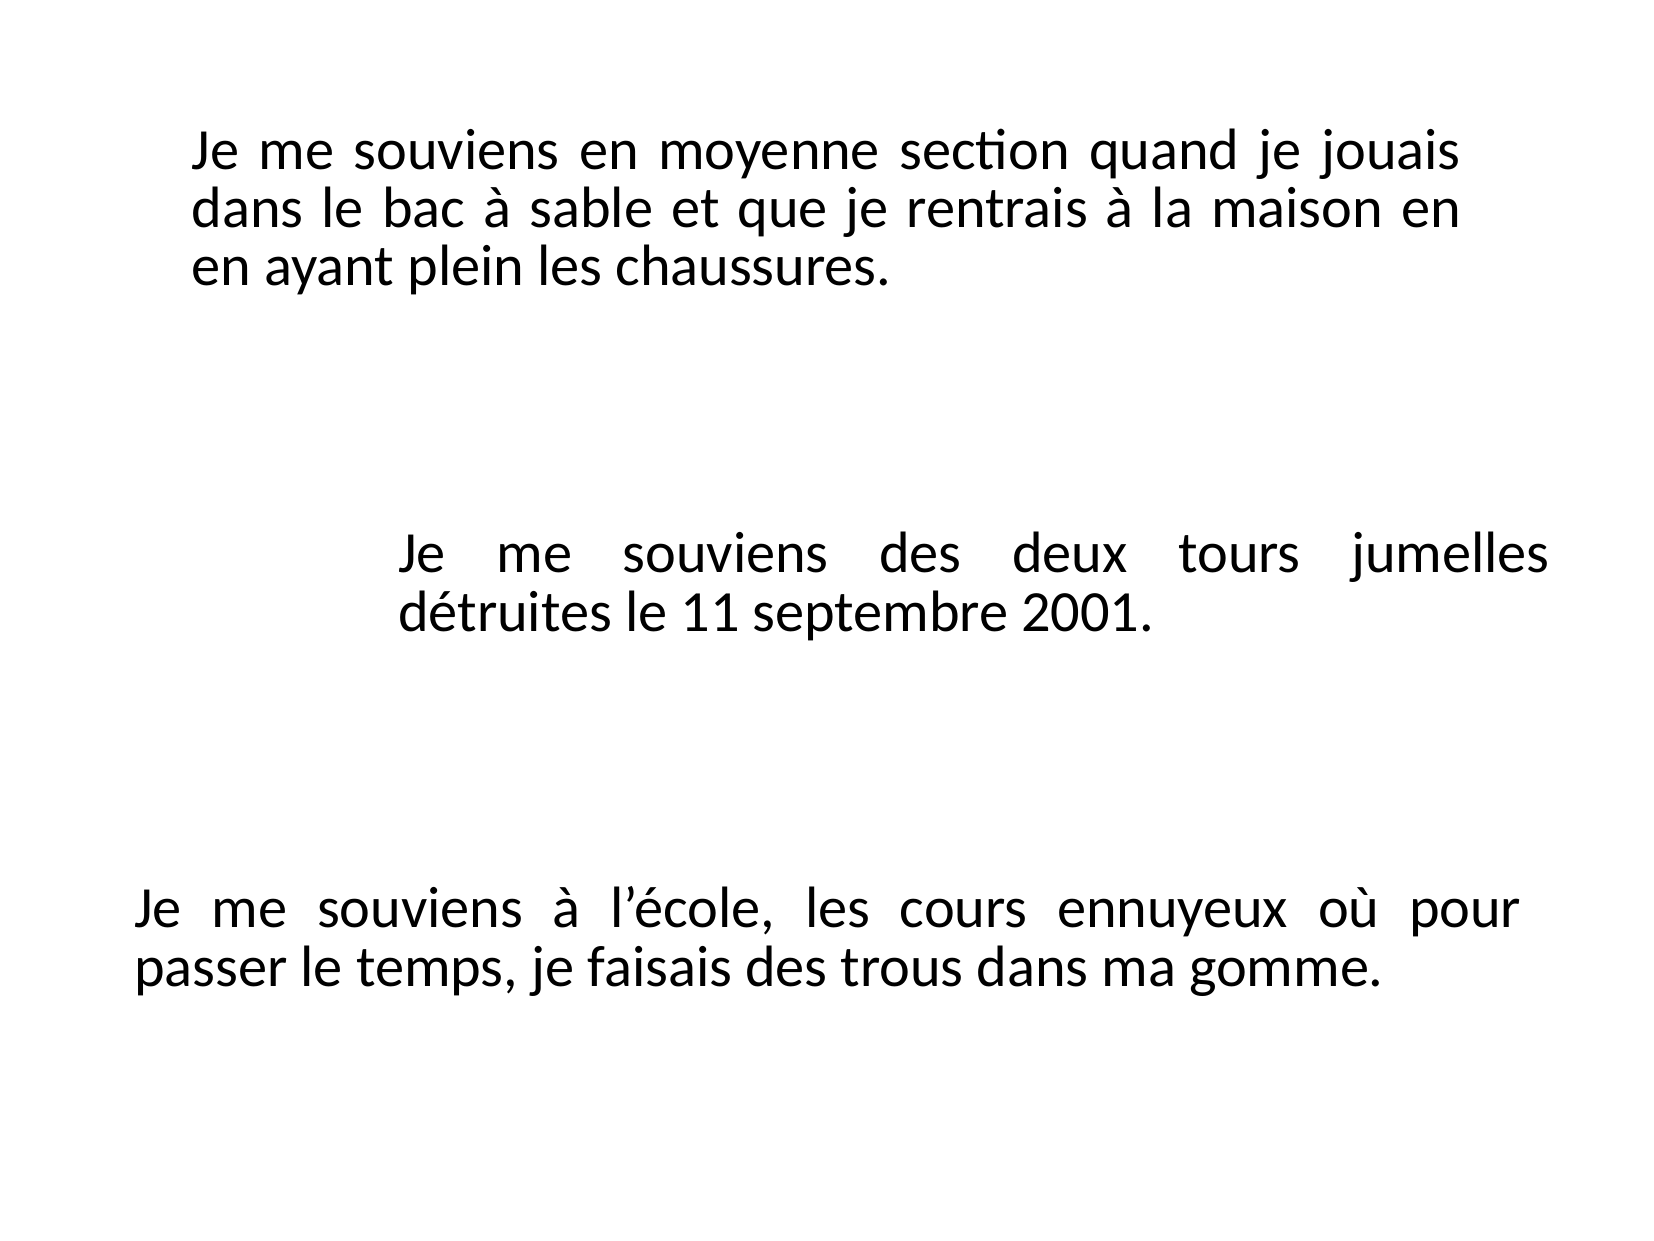

Je me souviens en moyenne section quand je jouais dans le bac à sable et que je rentrais à la maison en en ayant plein les chaussures.
Je me souviens des deux tours jumelles détruites le 11 septembre 2001.
Je me souviens à l’école, les cours ennuyeux où pour passer le temps, je faisais des trous dans ma gomme.